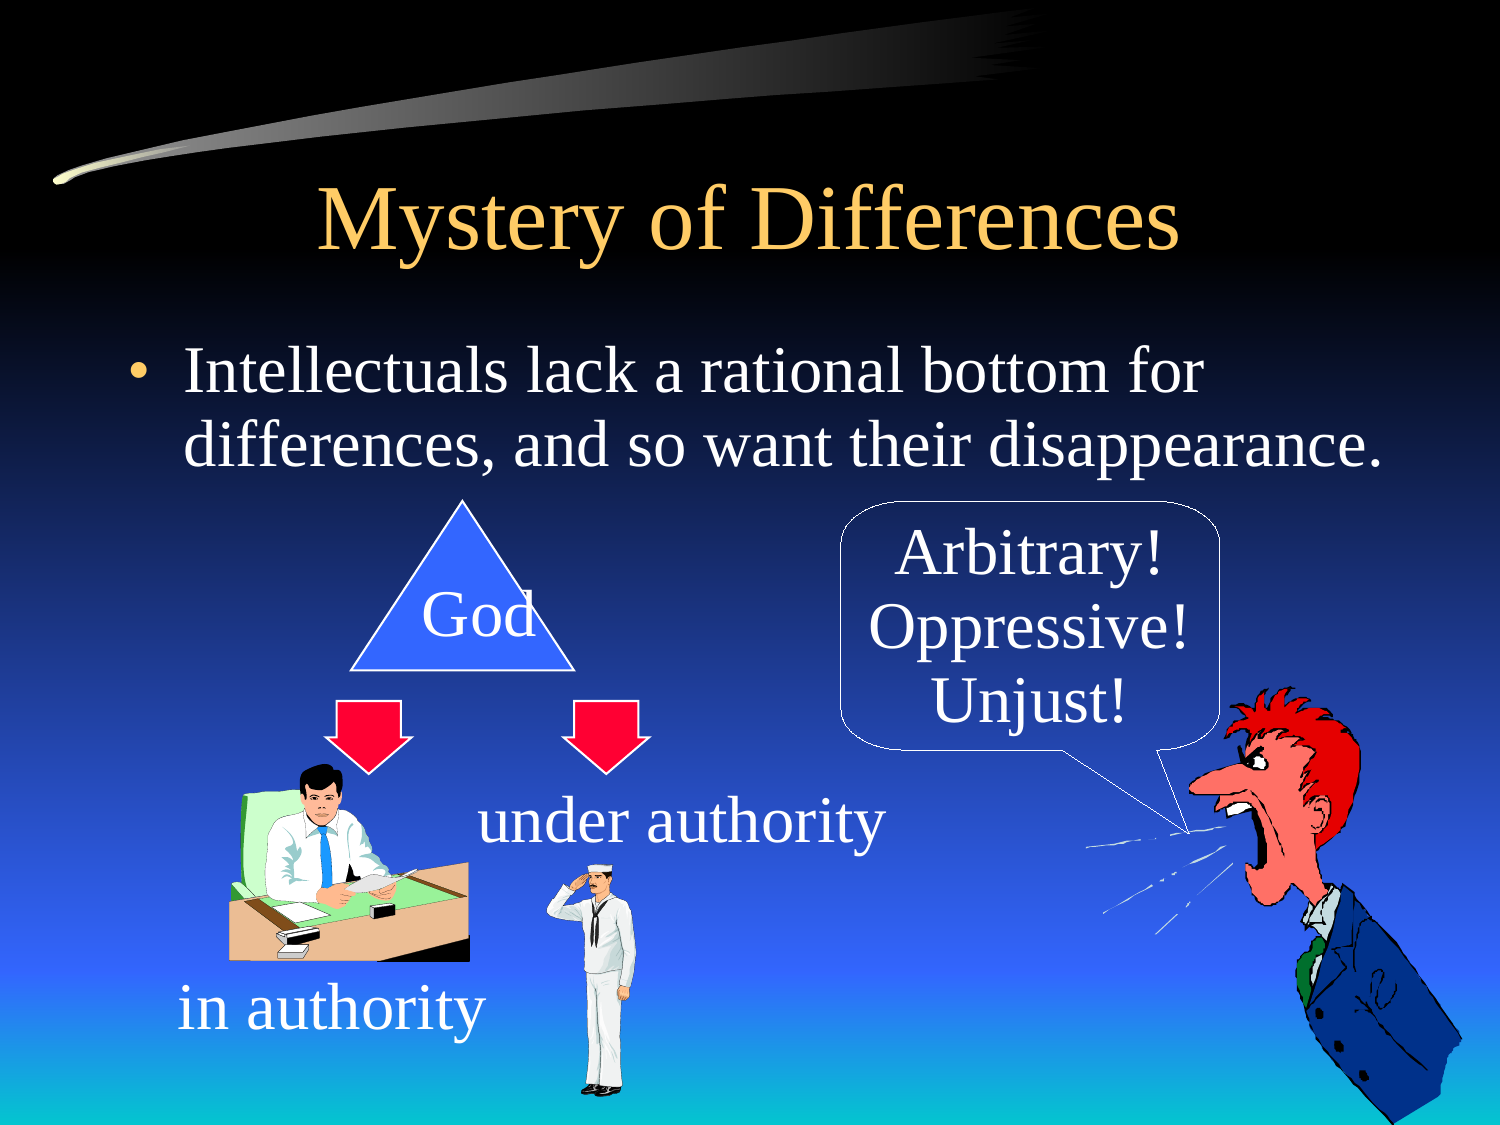

# Mystery of Differences
Intellectuals lack a rational bottom for differences, and so want their disappearance.
God
Arbitrary!
Oppressive!
Unjust!
under authority
in authority